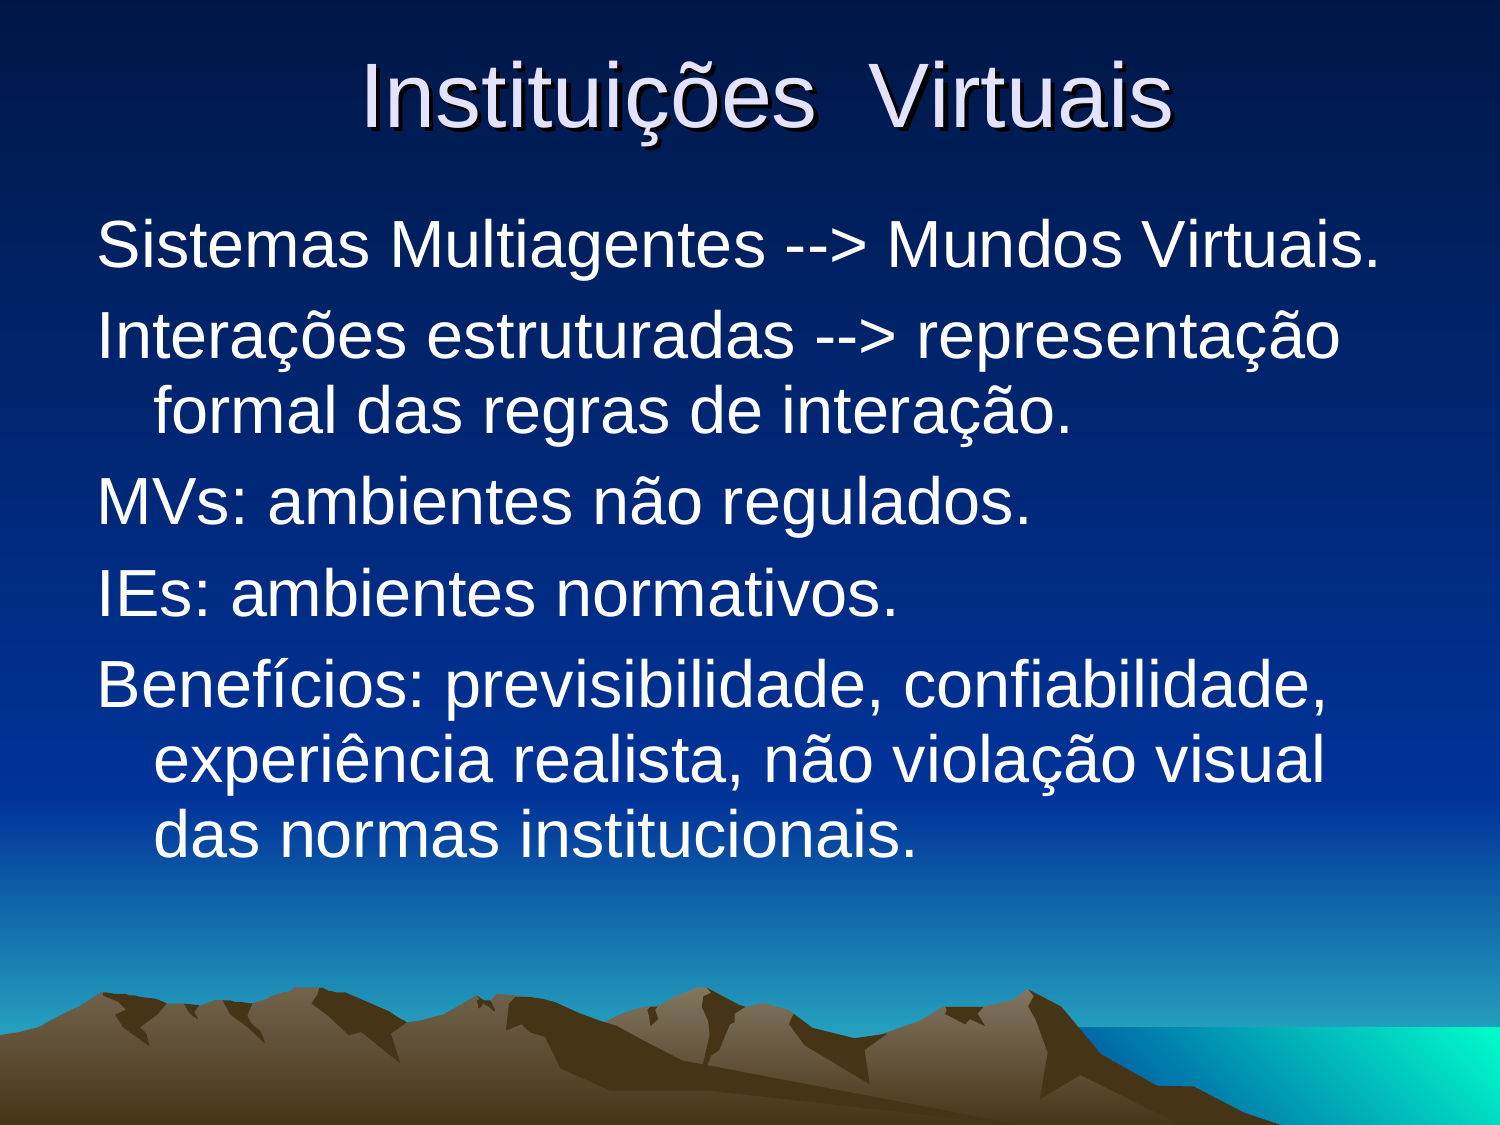

# Instituições Virtuais
Sistemas Multiagentes --> Mundos Virtuais.
Interações estruturadas --> representação formal das regras de interação.
MVs: ambientes não regulados.
IEs: ambientes normativos.
Benefícios: previsibilidade, confiabilidade, experiência realista, não violação visual das normas institucionais.